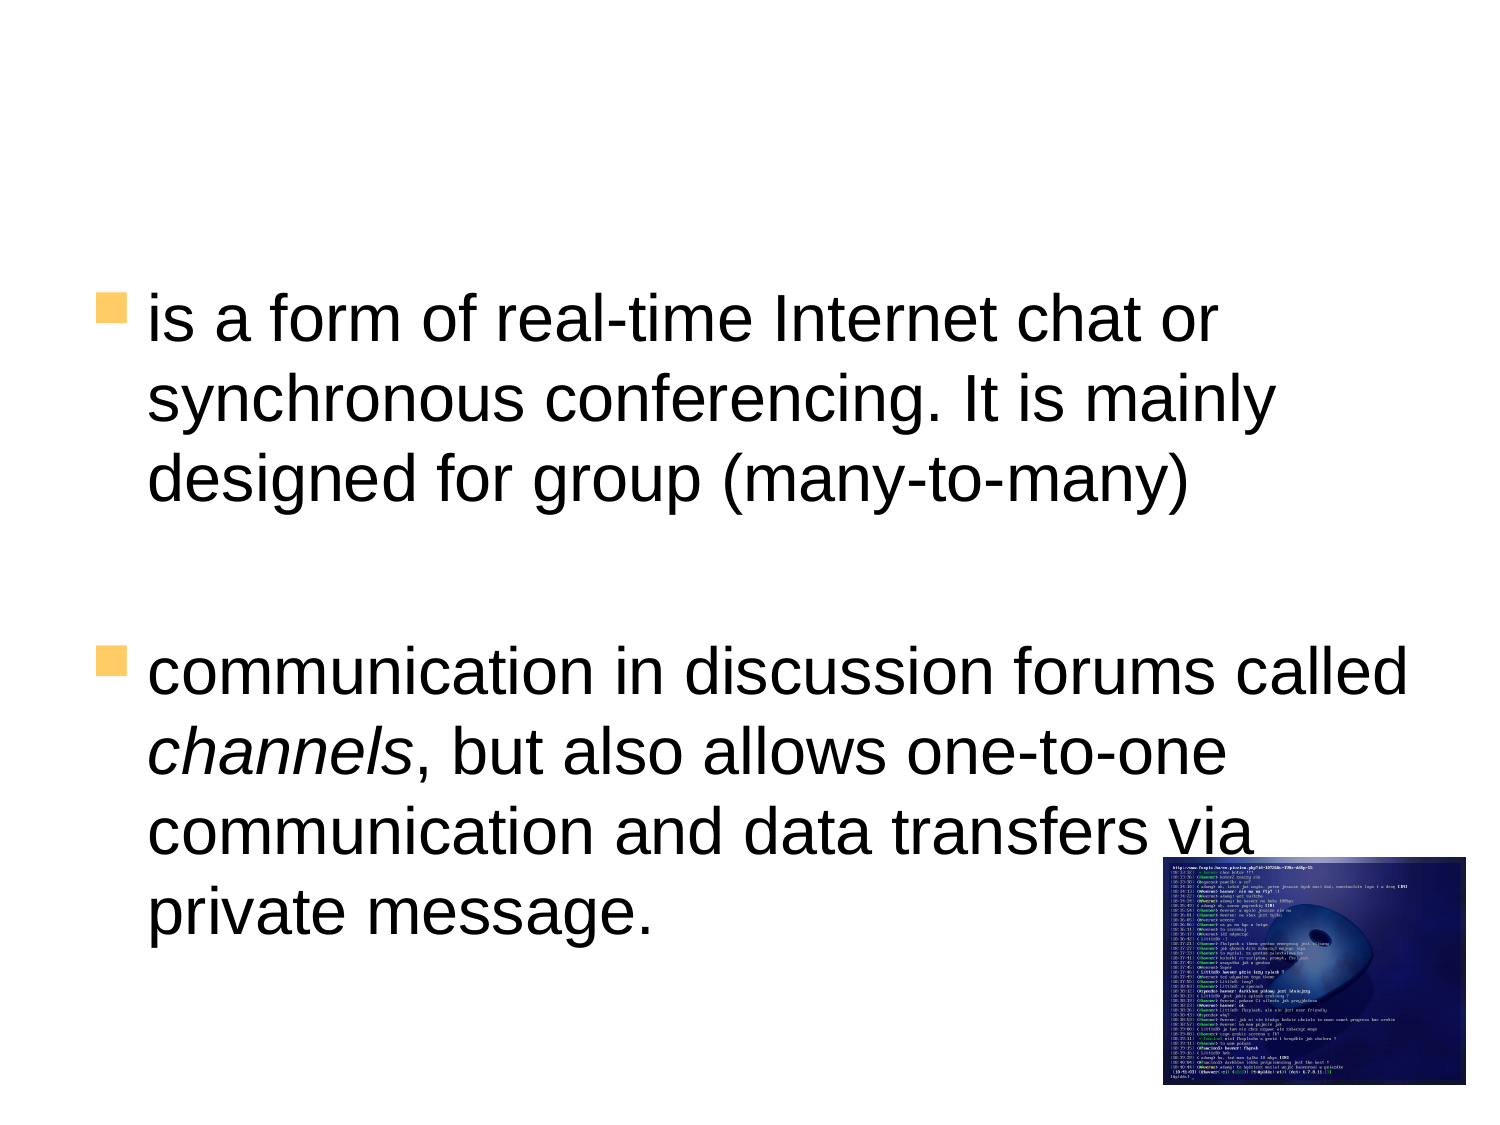

# Internet Relay Chat (IRC)
is a form of real-time Internet chat or synchronous conferencing. It is mainly designed for group (many-to-many)‏
communication in discussion forums called channels, but also allows one-to-one communication and data transfers via private message.